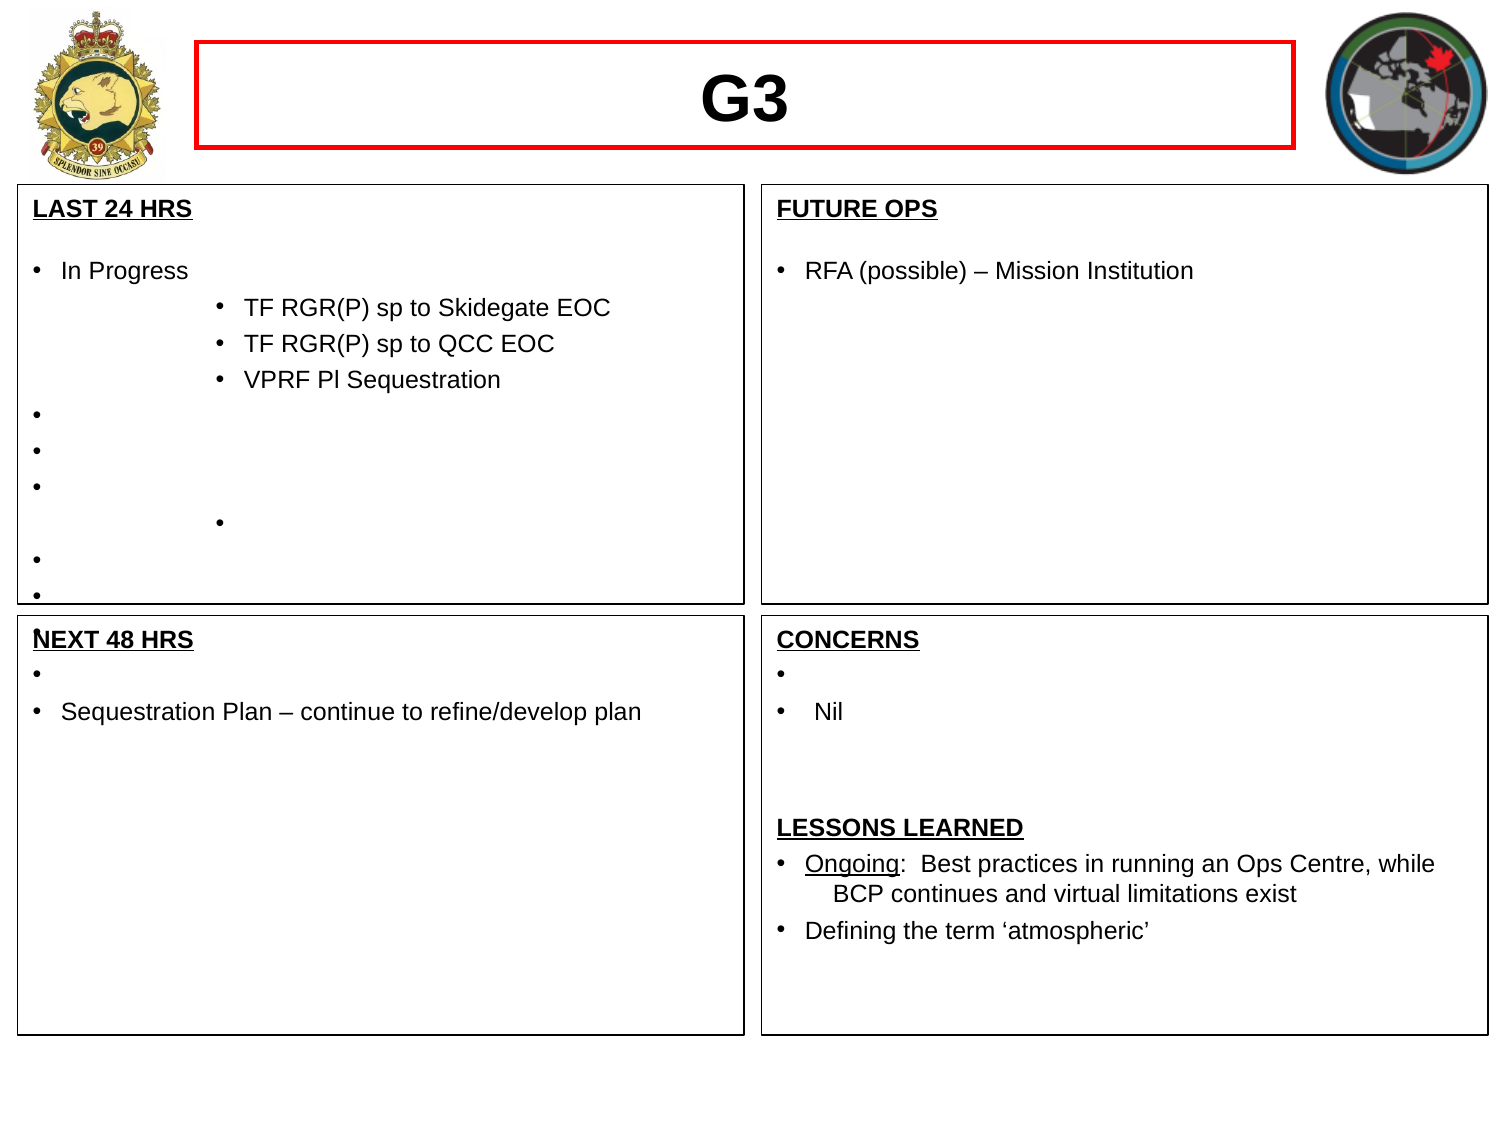

# G3
LAST 24 HRS
In Progress
TF RGR(P) sp to Skidegate EOC
TF RGR(P) sp to QCC EOC
VPRF Pl Sequestration
FUTURE OPS
RFA (possible) – Mission Institution
NEXT 48 HRS
Sequestration Plan – continue to refine/develop plan
CONCERNS
Nil
LESSONS LEARNED
Ongoing: Best practices in running an Ops Centre, while BCP continues and virtual limitations exist
Defining the term ‘atmospheric’